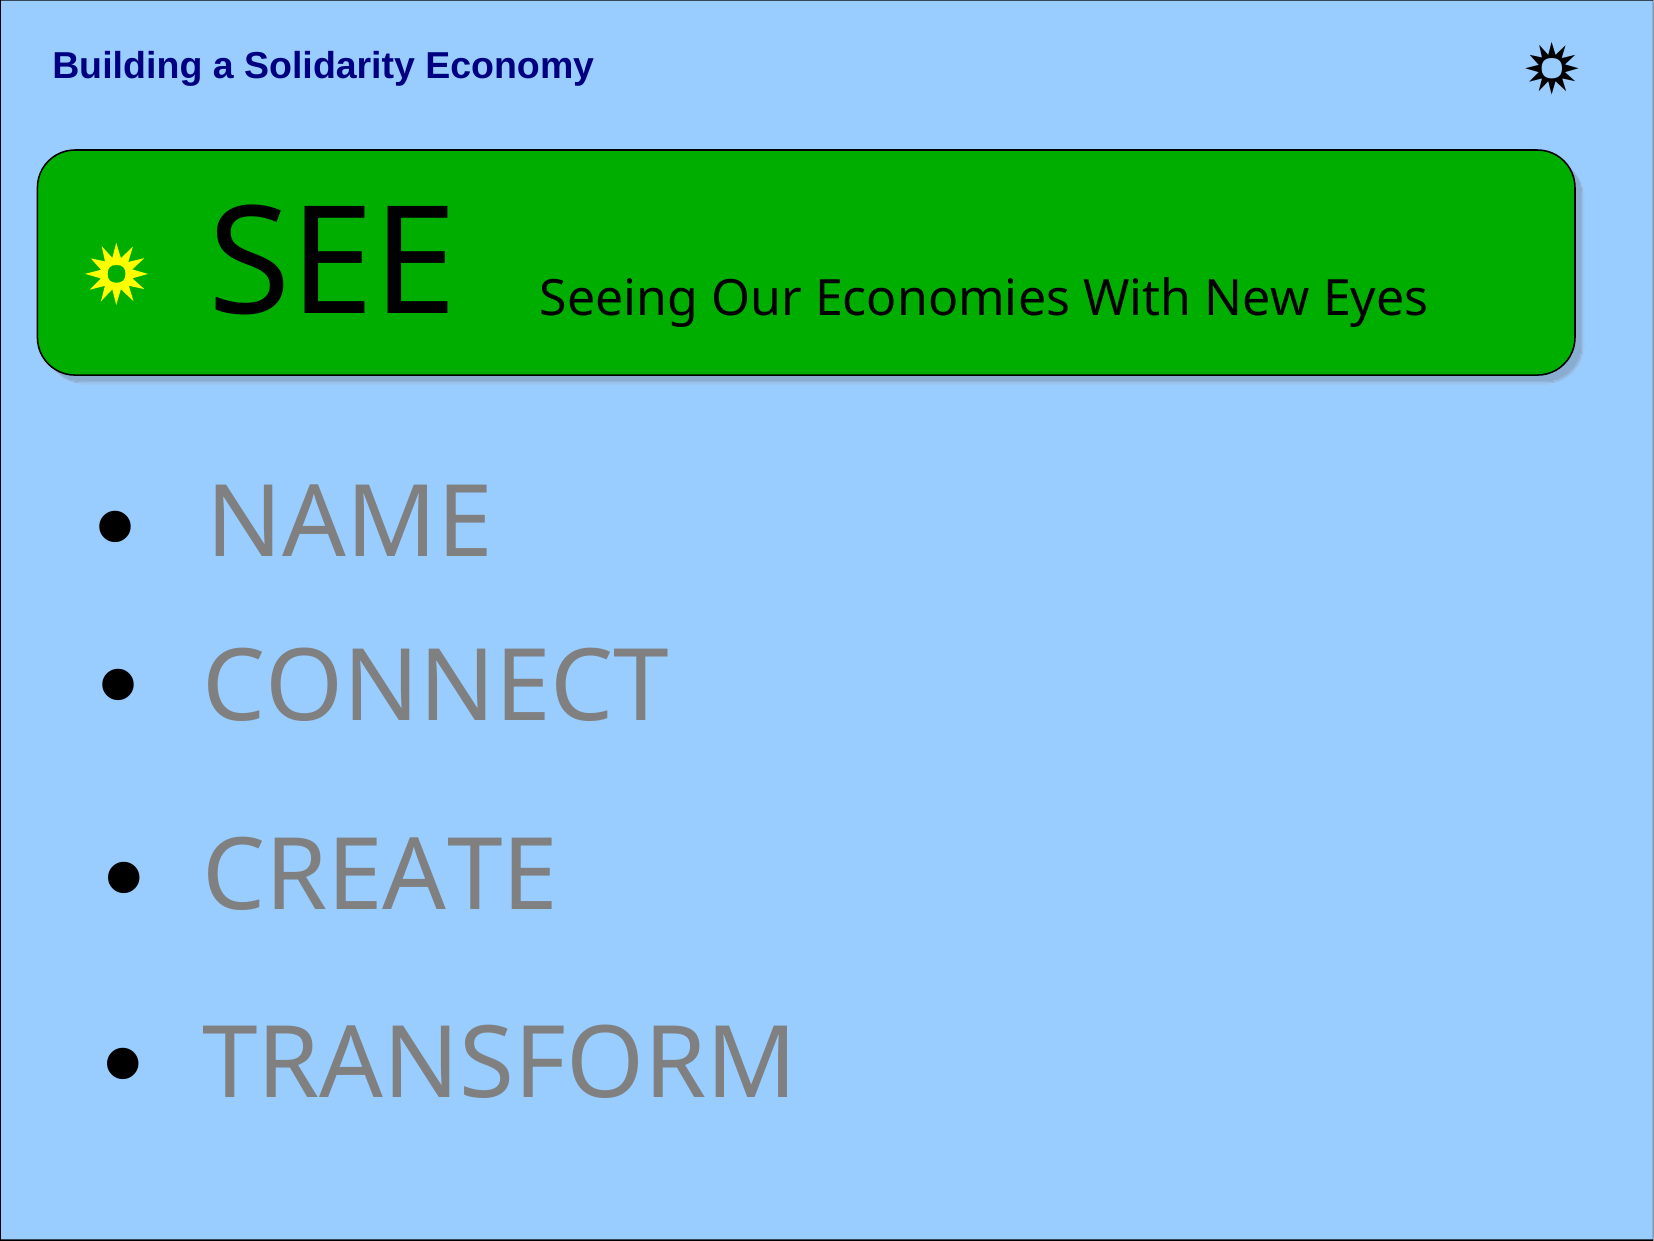


Building a Solidarity Economy
SEE

Seeing Our Economies With New Eyes
NAME

CONNECT

CREATE

TRANSFORM
